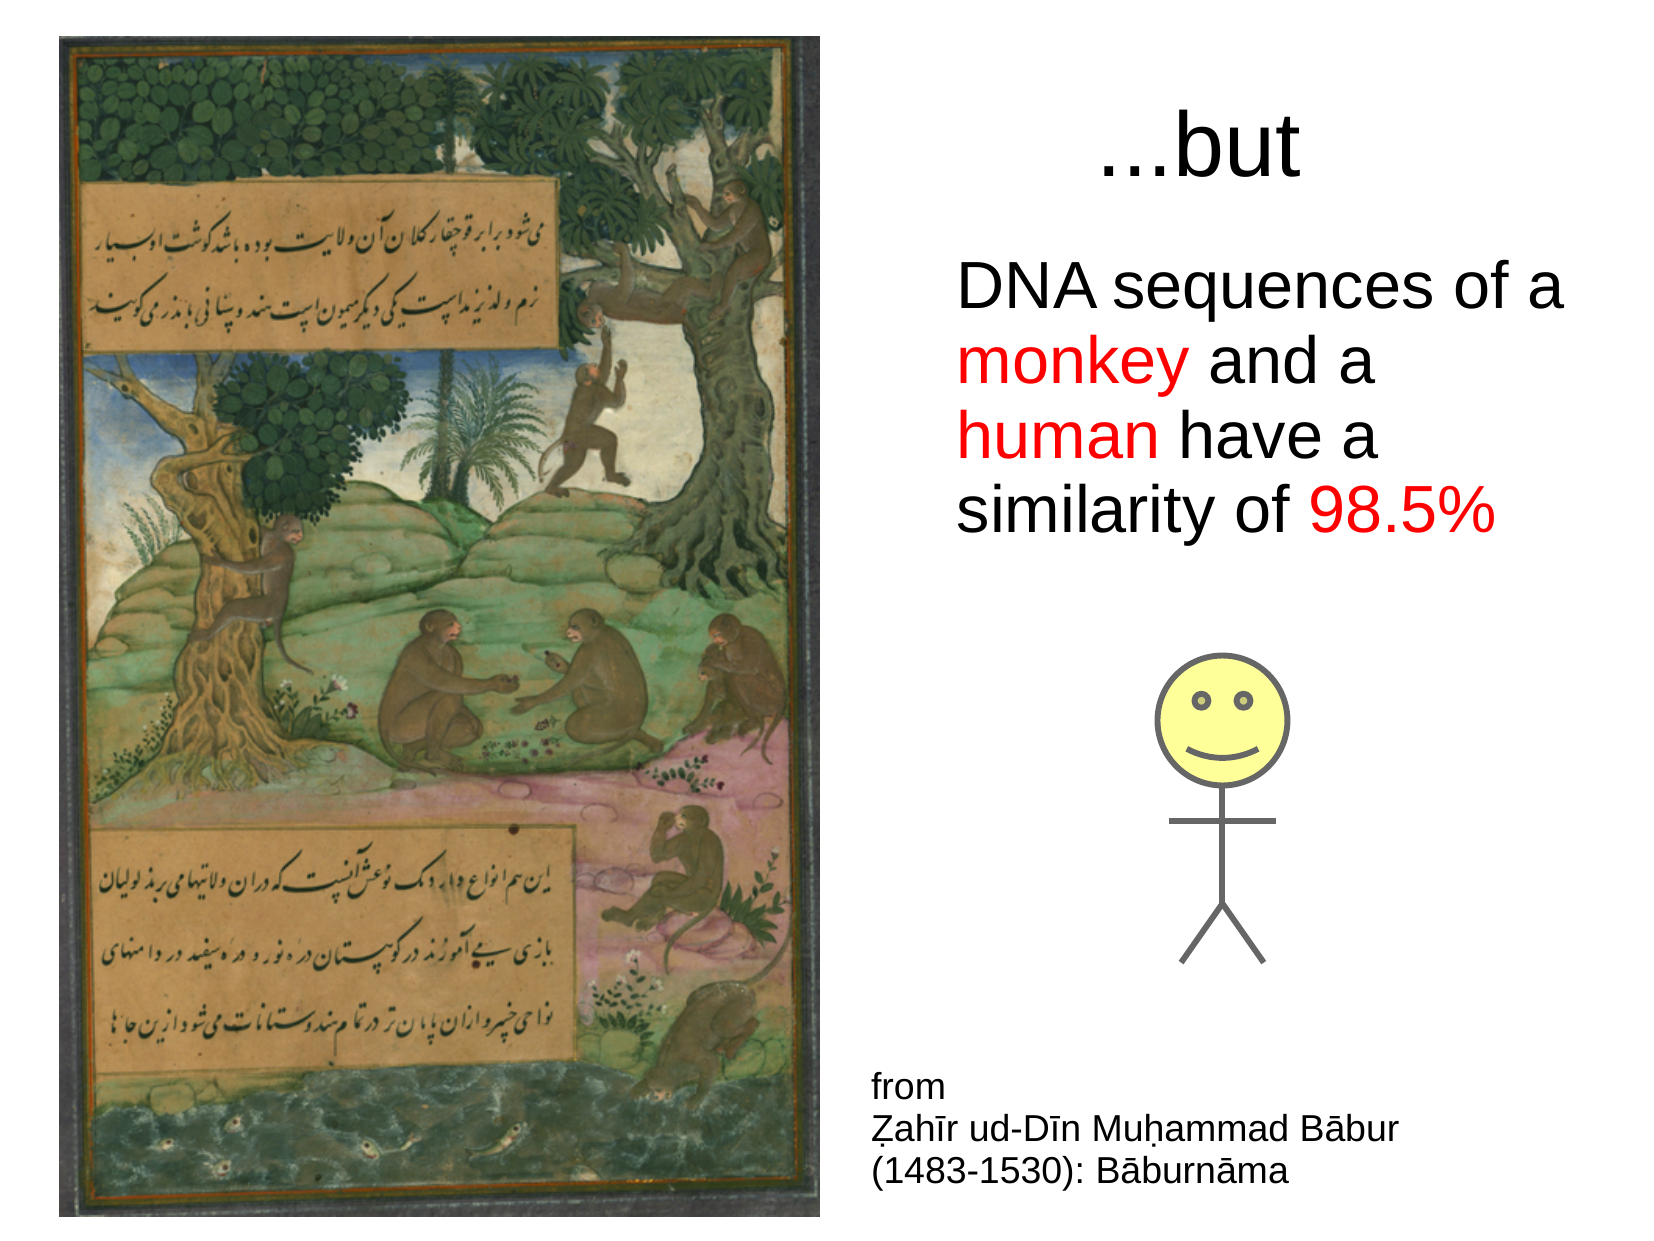

# ...but
DNA sequences of a monkey and a human have a similarity of 98.5%
from
Ẓahīr ud-Dīn Muḥammad Bābur (1483-1530): Bāburnāma